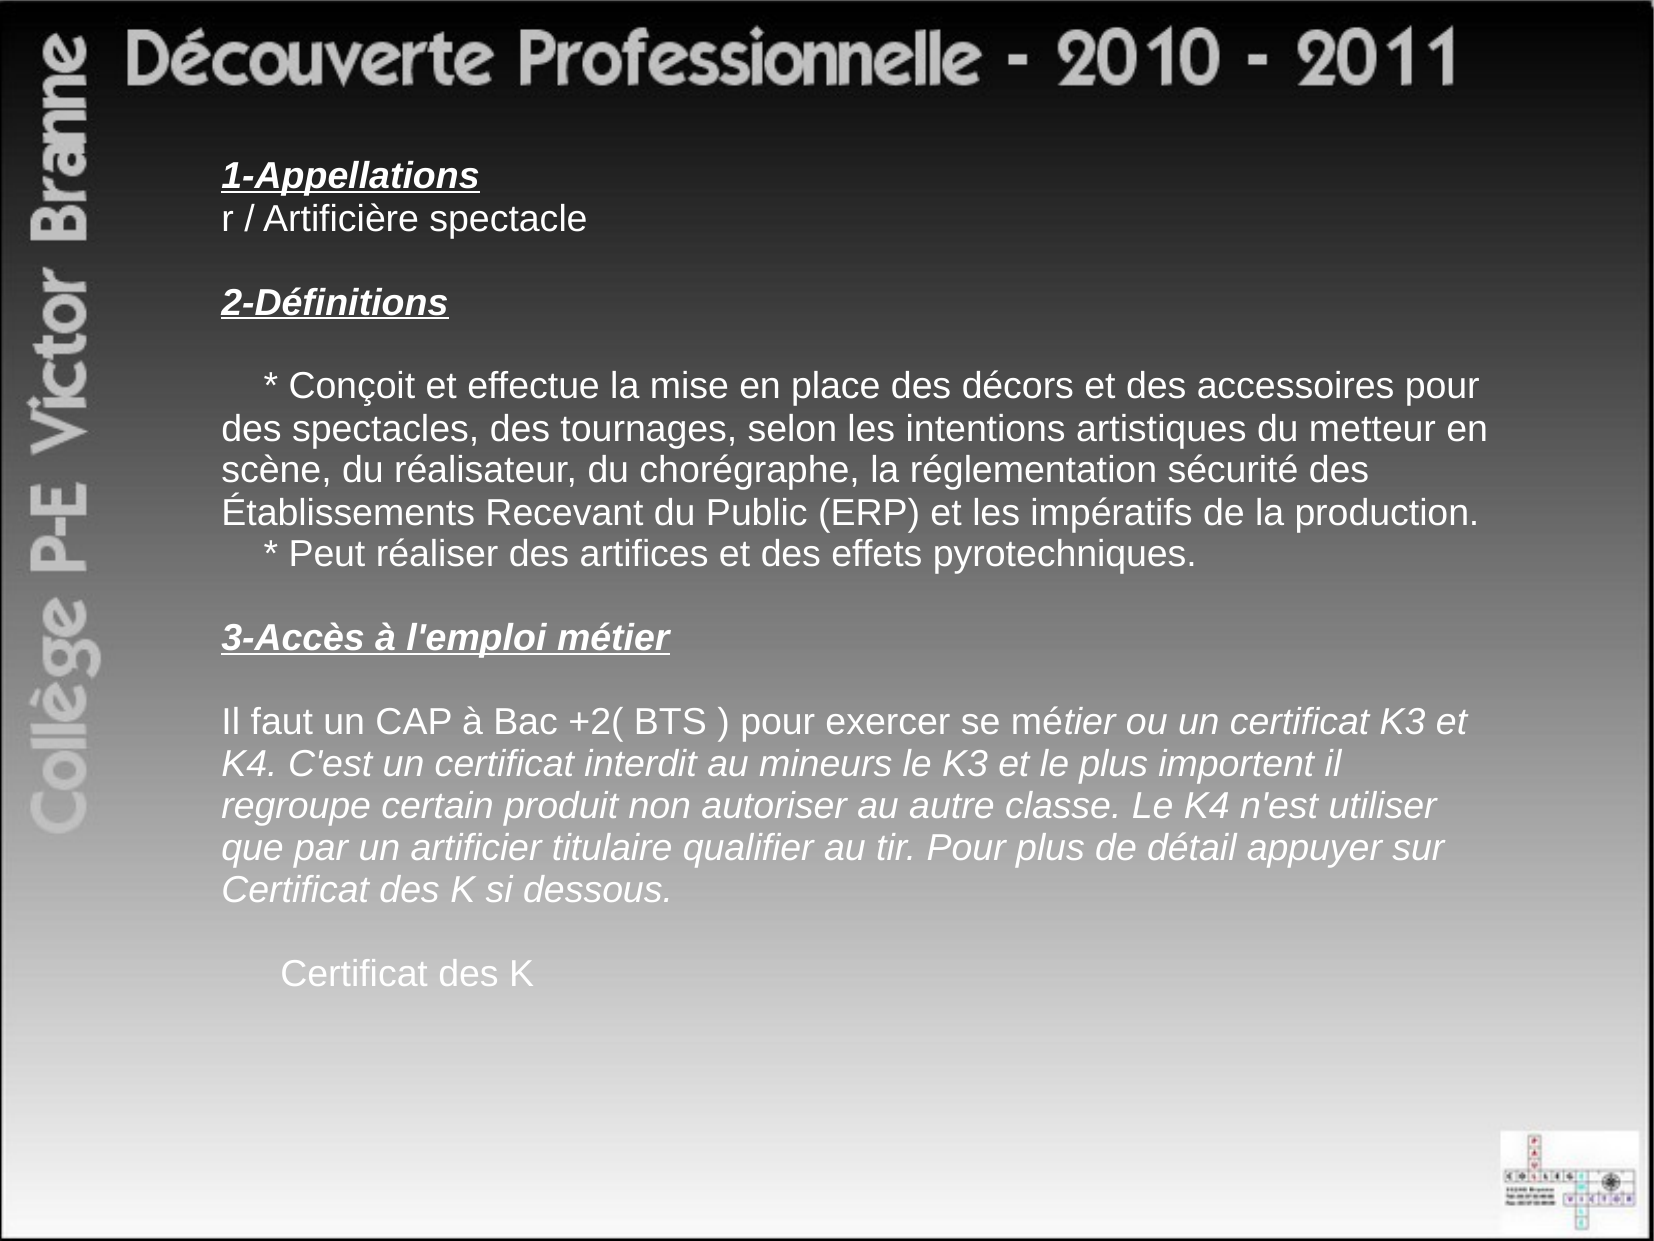

1-Appellations
r / Artificière spectacle
2-Définitions
 * Conçoit et effectue la mise en place des décors et des accessoires pour des spectacles, des tournages, selon les intentions artistiques du metteur en scène, du réalisateur, du chorégraphe, la réglementation sécurité des Établissements Recevant du Public (ERP) et les impératifs de la production.
 * Peut réaliser des artifices et des effets pyrotechniques.
3-Accès à l'emploi métier
Il faut un CAP à Bac +2( BTS ) pour exercer se métier ou un certificat K3 et K4. C'est un certificat interdit au mineurs le K3 et le plus importent il regroupe certain produit non autoriser au autre classe. Le K4 n'est utiliser que par un artificier titulaire qualifier au tir. Pour plus de détail appuyer sur Certificat des K si dessous.
Certificat des K